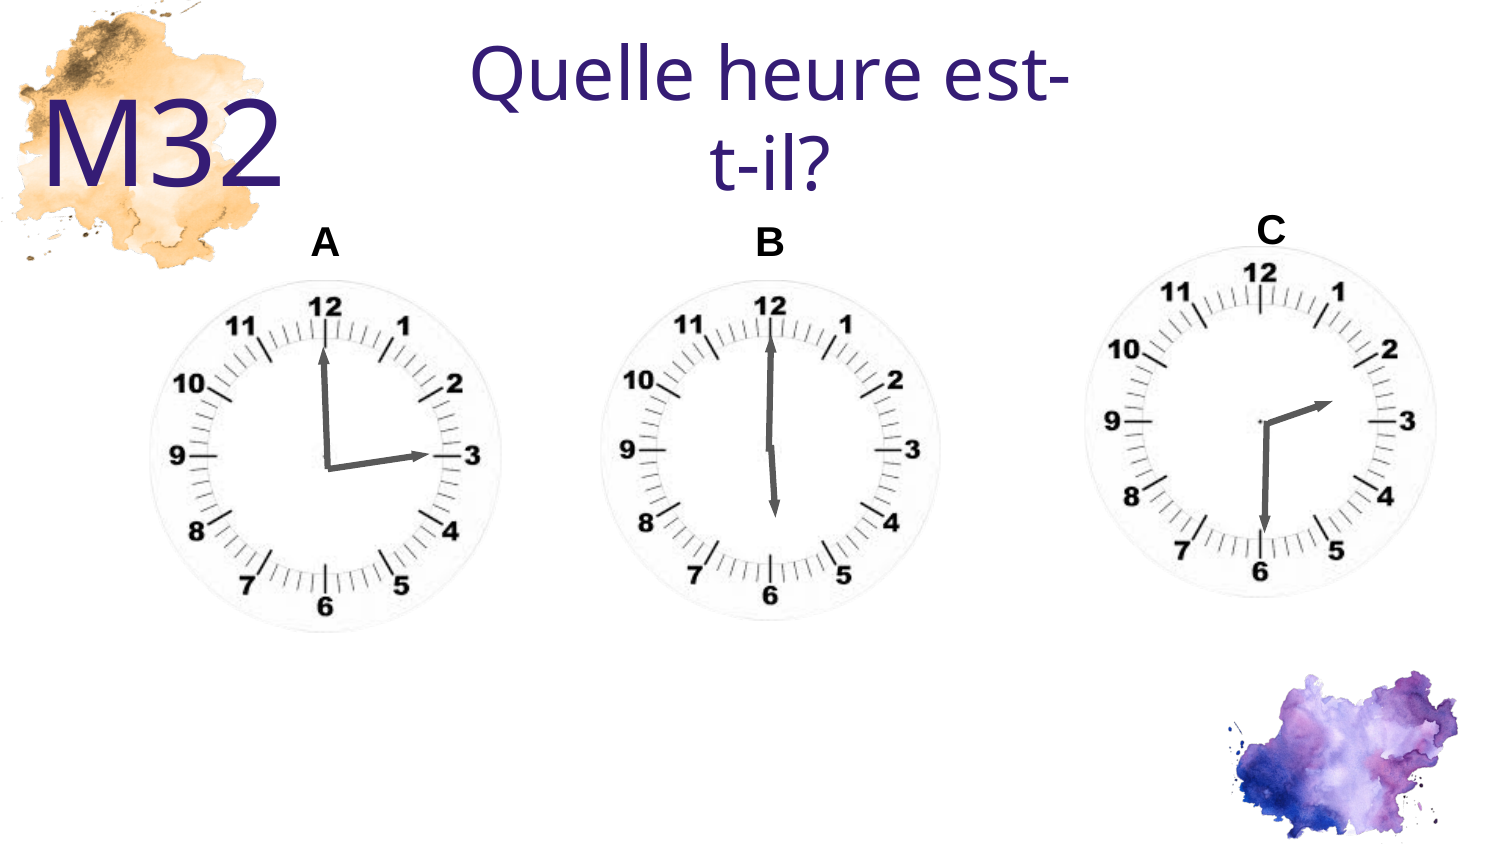

Quelle heure est-t-il?
M32
C
A
B